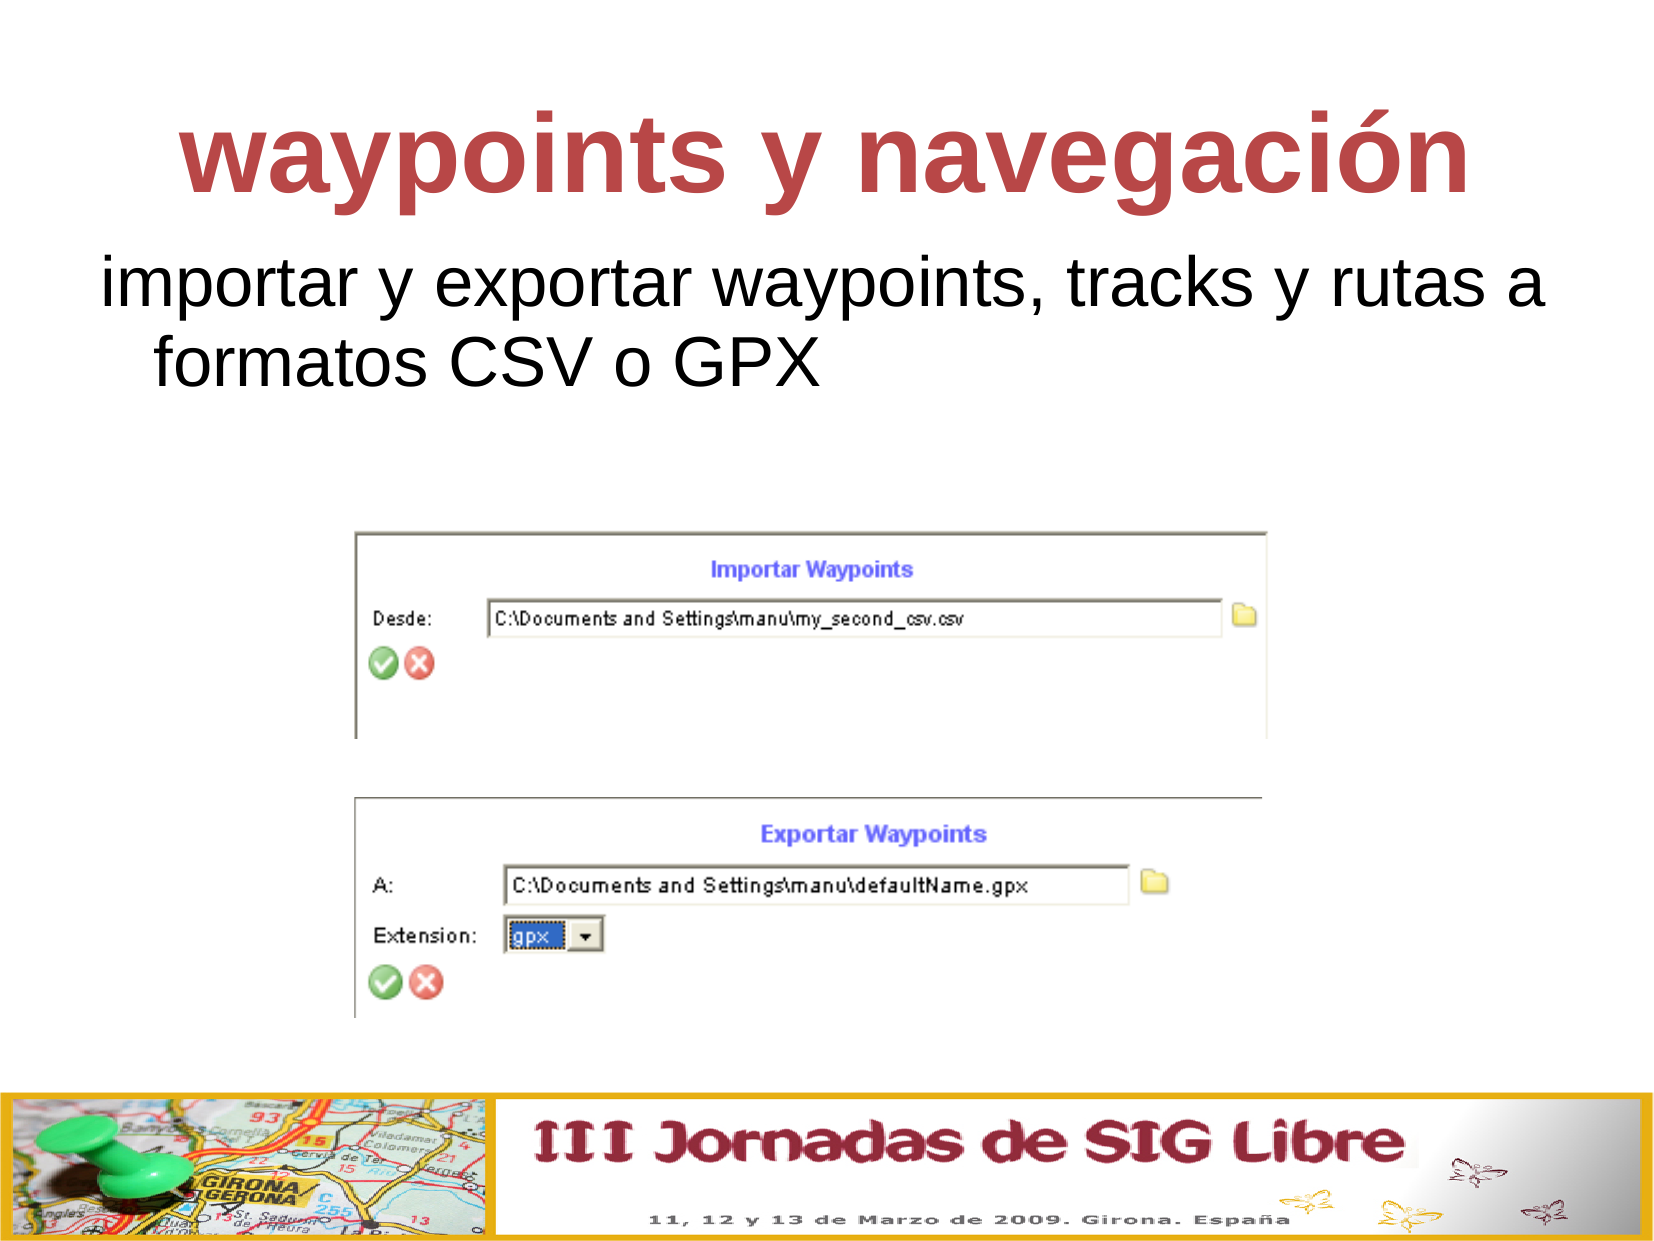

# waypoints y navegación
importar y exportar waypoints, tracks y rutas a formatos CSV o GPX